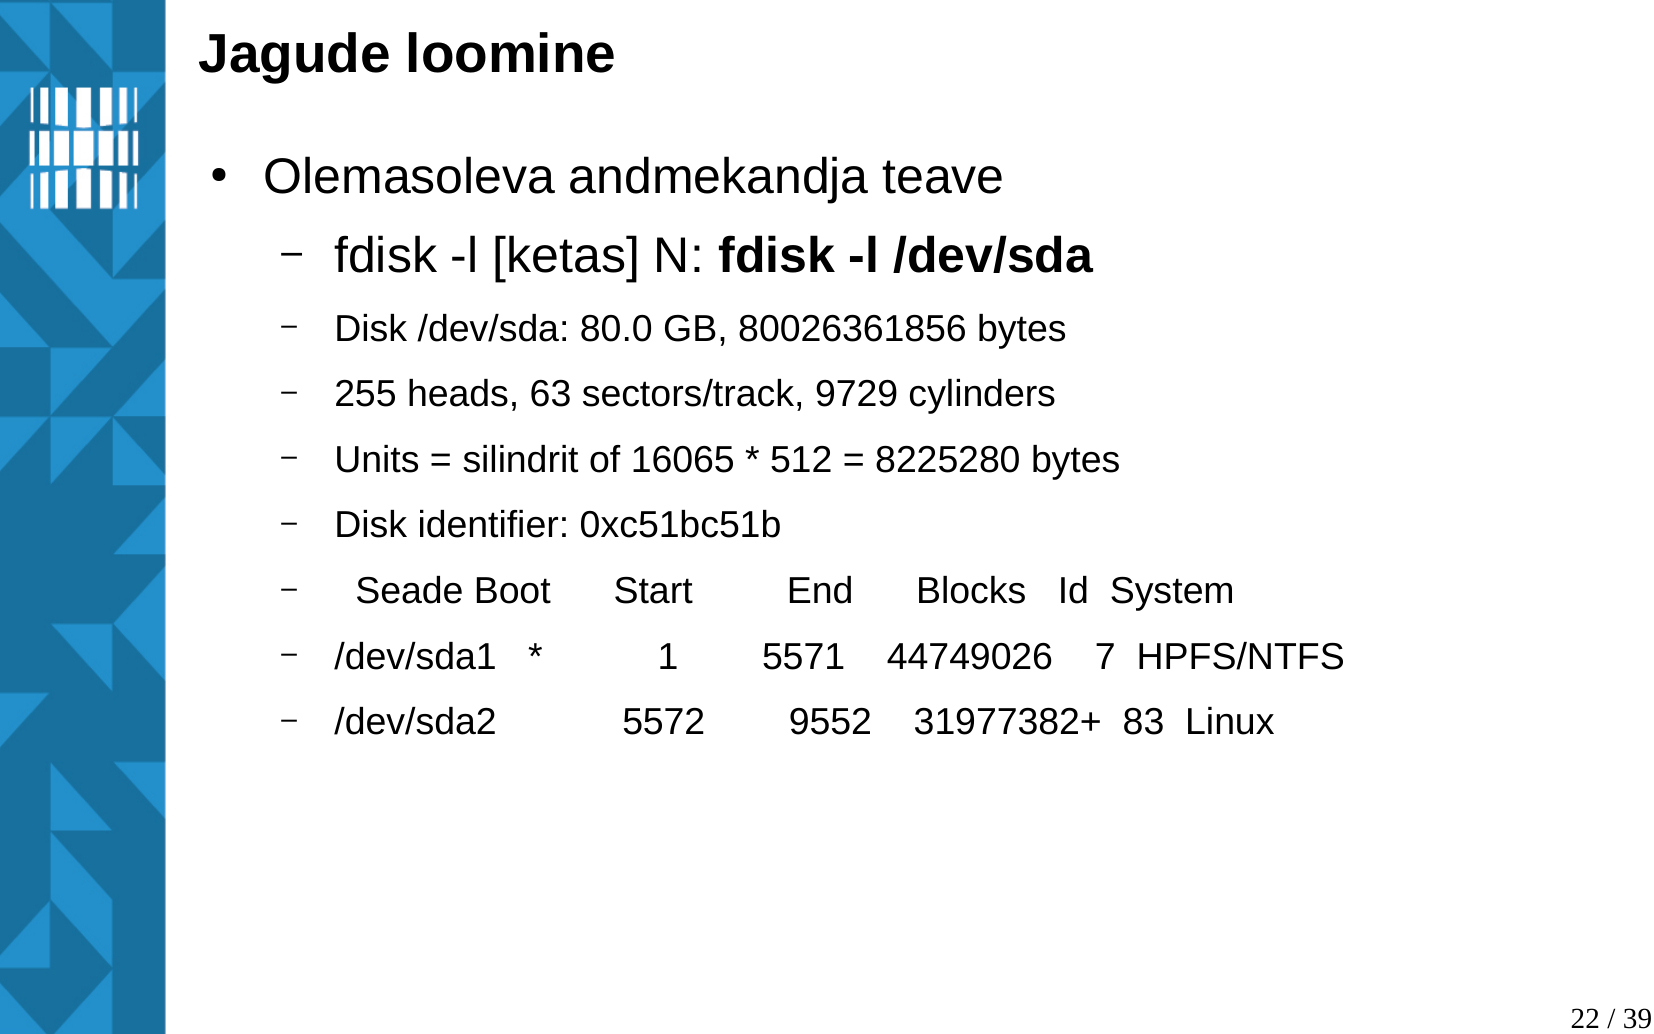

# Jagude loomine
Olemasoleva andmekandja teave
fdisk -l [ketas] N: fdisk -l /dev/sda
Disk /dev/sda: 80.0 GB, 80026361856 bytes
255 heads, 63 sectors/track, 9729 cylinders
Units = silindrit of 16065 * 512 = 8225280 bytes
Disk identifier: 0xc51bc51b
 Seade Boot Start End Blocks Id System
/dev/sda1 * 1 5571 44749026 7 HPFS/NTFS
/dev/sda2 5572 9552 31977382+ 83 Linux
22